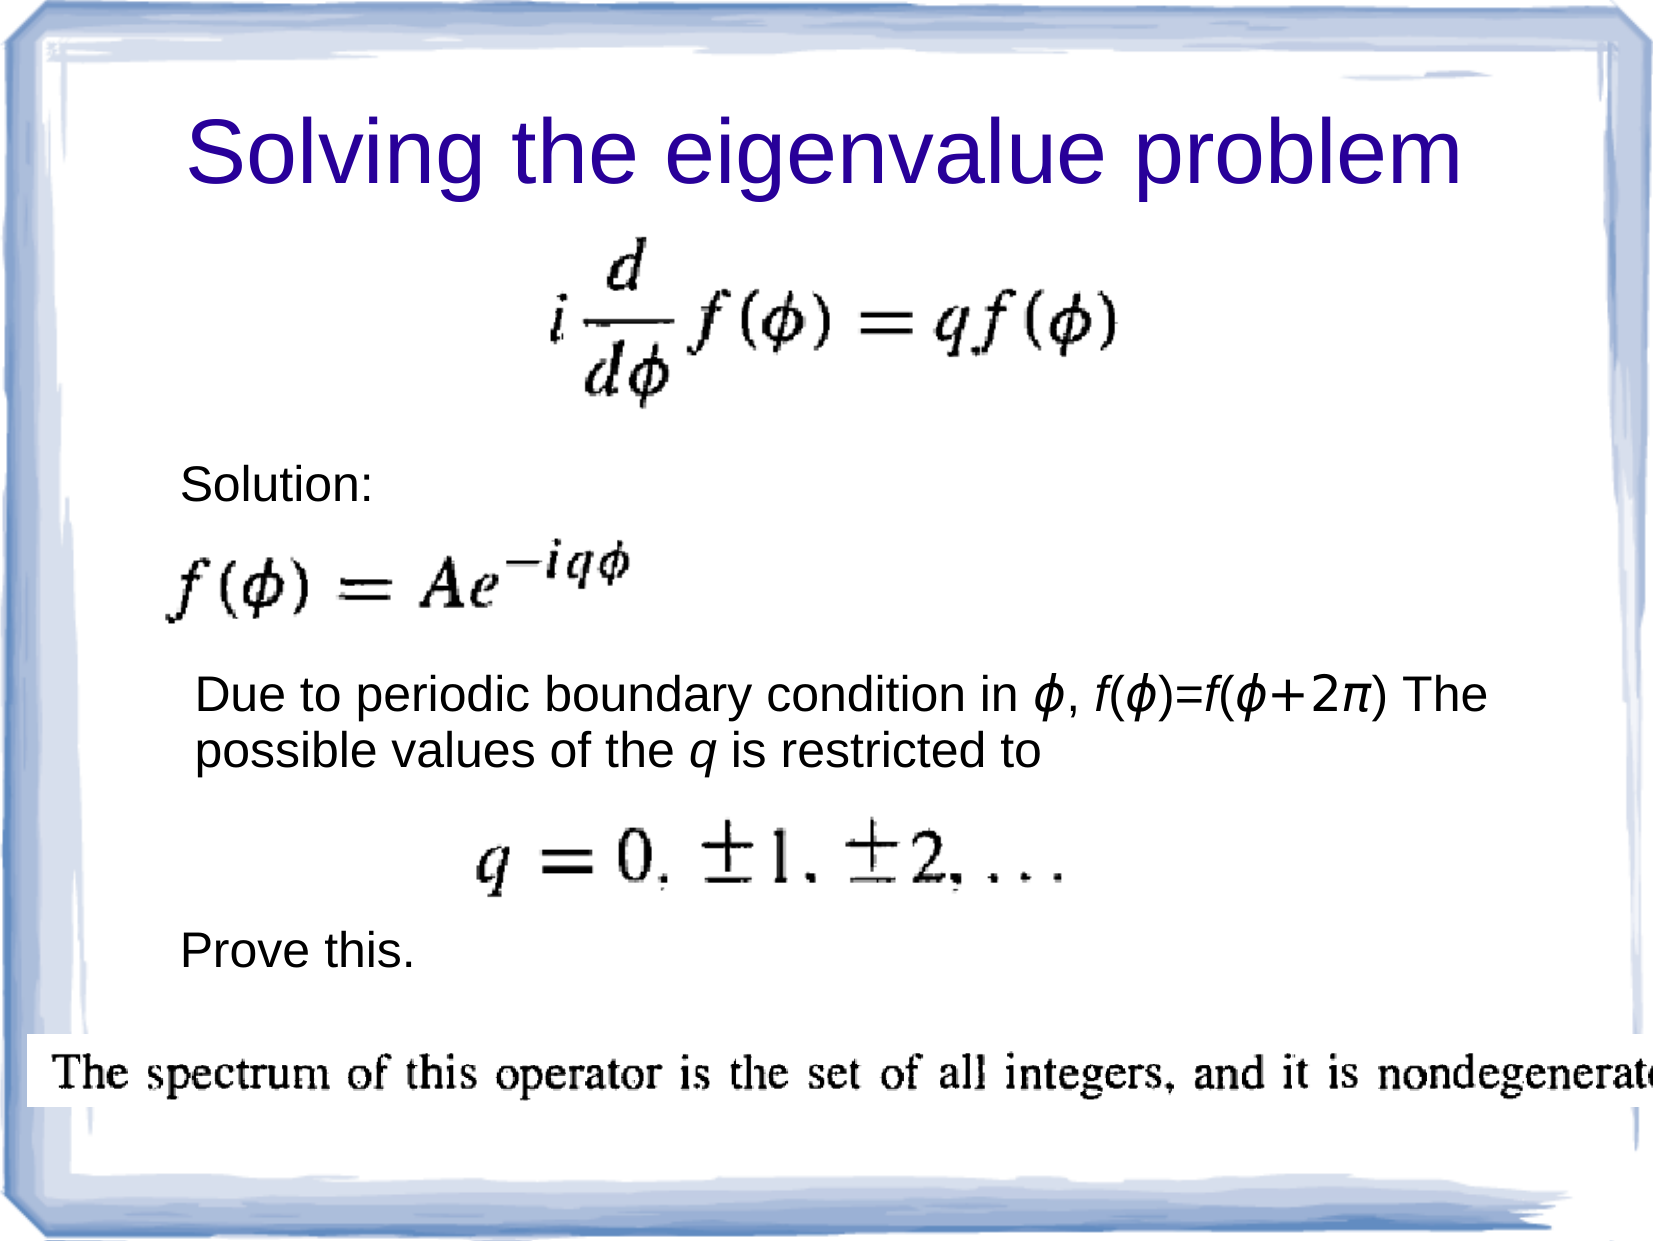

# Solving the eigenvalue problem
Solution:
Due to periodic boundary condition in ϕ, f(ϕ)=f(ϕ+2π) The possible values of the q is restricted to
Prove this.